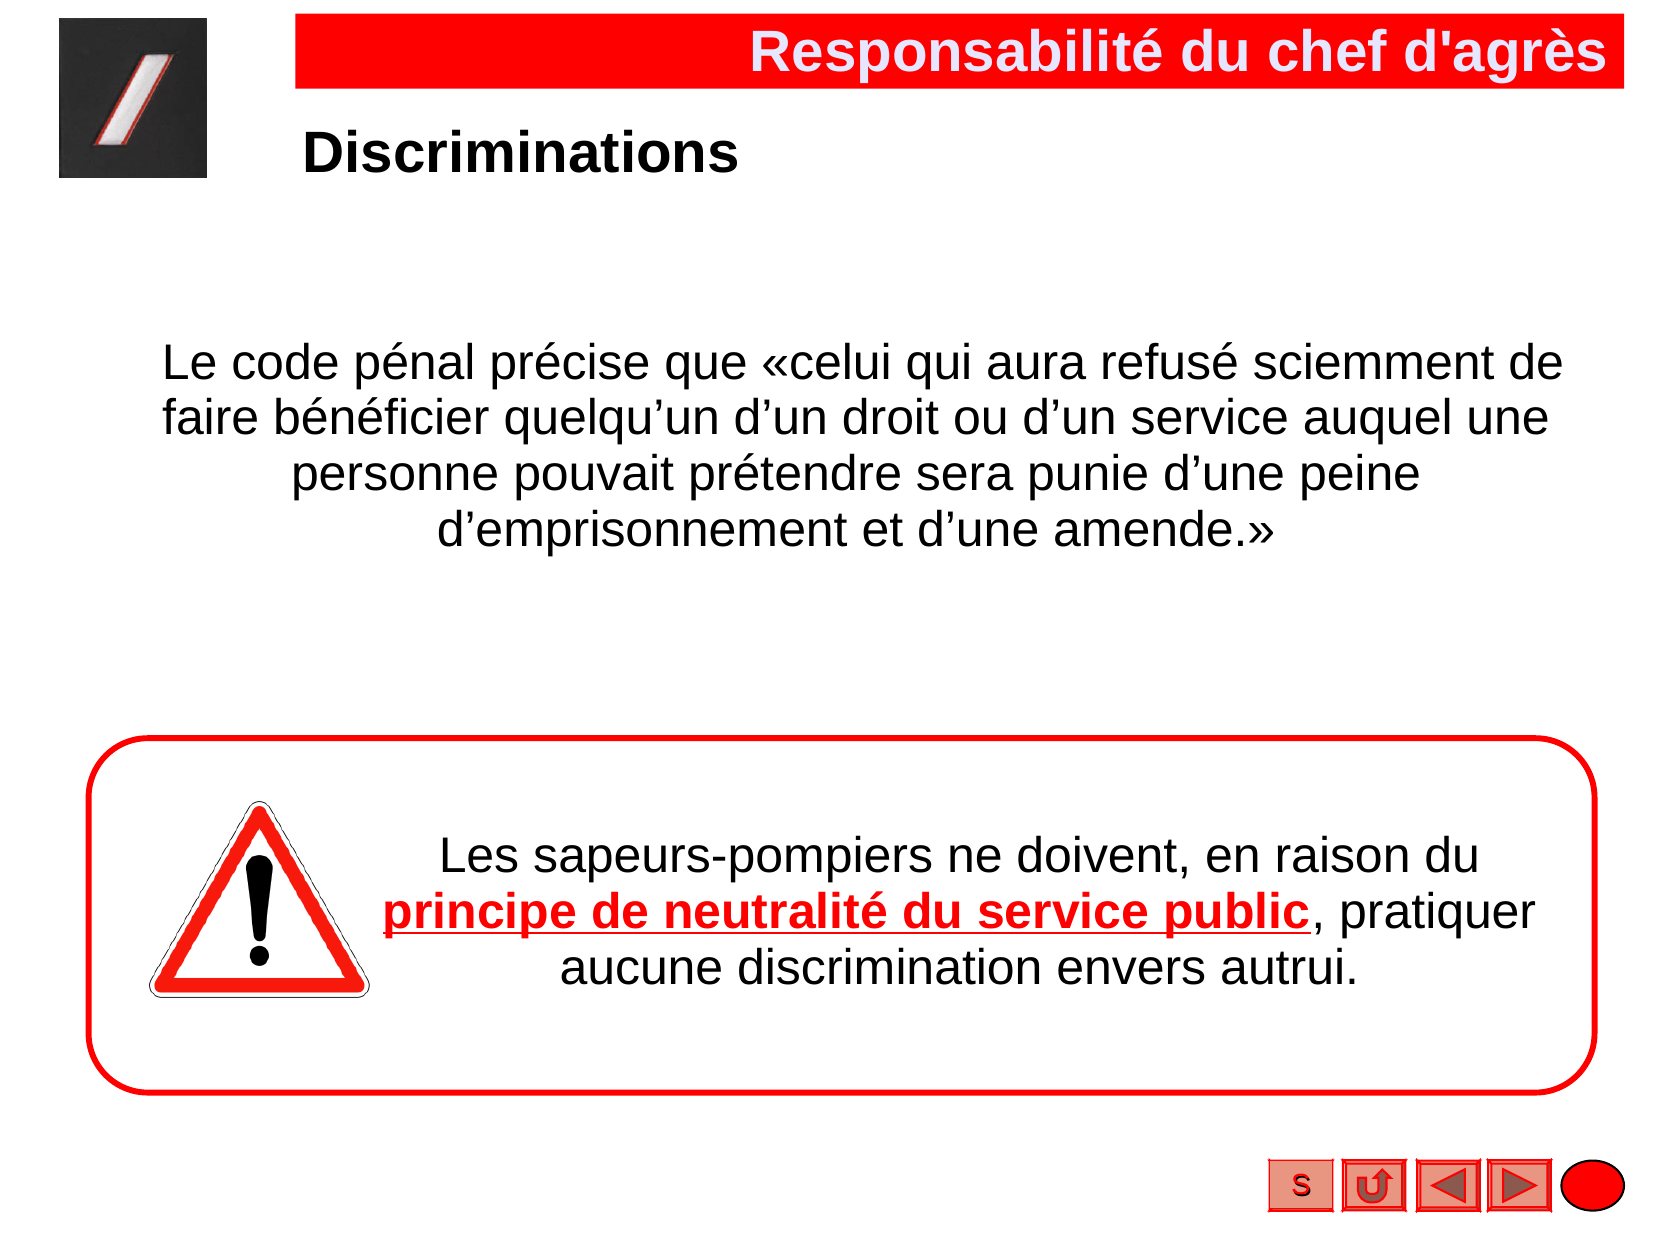

Responsabilité du chef d'agrès
Discriminations
 Le code pénal précise que «celui qui aura refusé sciemment de faire bénéficier quelqu’un d’un droit ou d’un service auquel une personne pouvait prétendre sera punie d’une peine d’emprisonnement et d’une amende.»
#
Les sapeurs-pompiers ne doivent, en raison du principe de neutralité du service public, pratiquer aucune discrimination envers autrui.